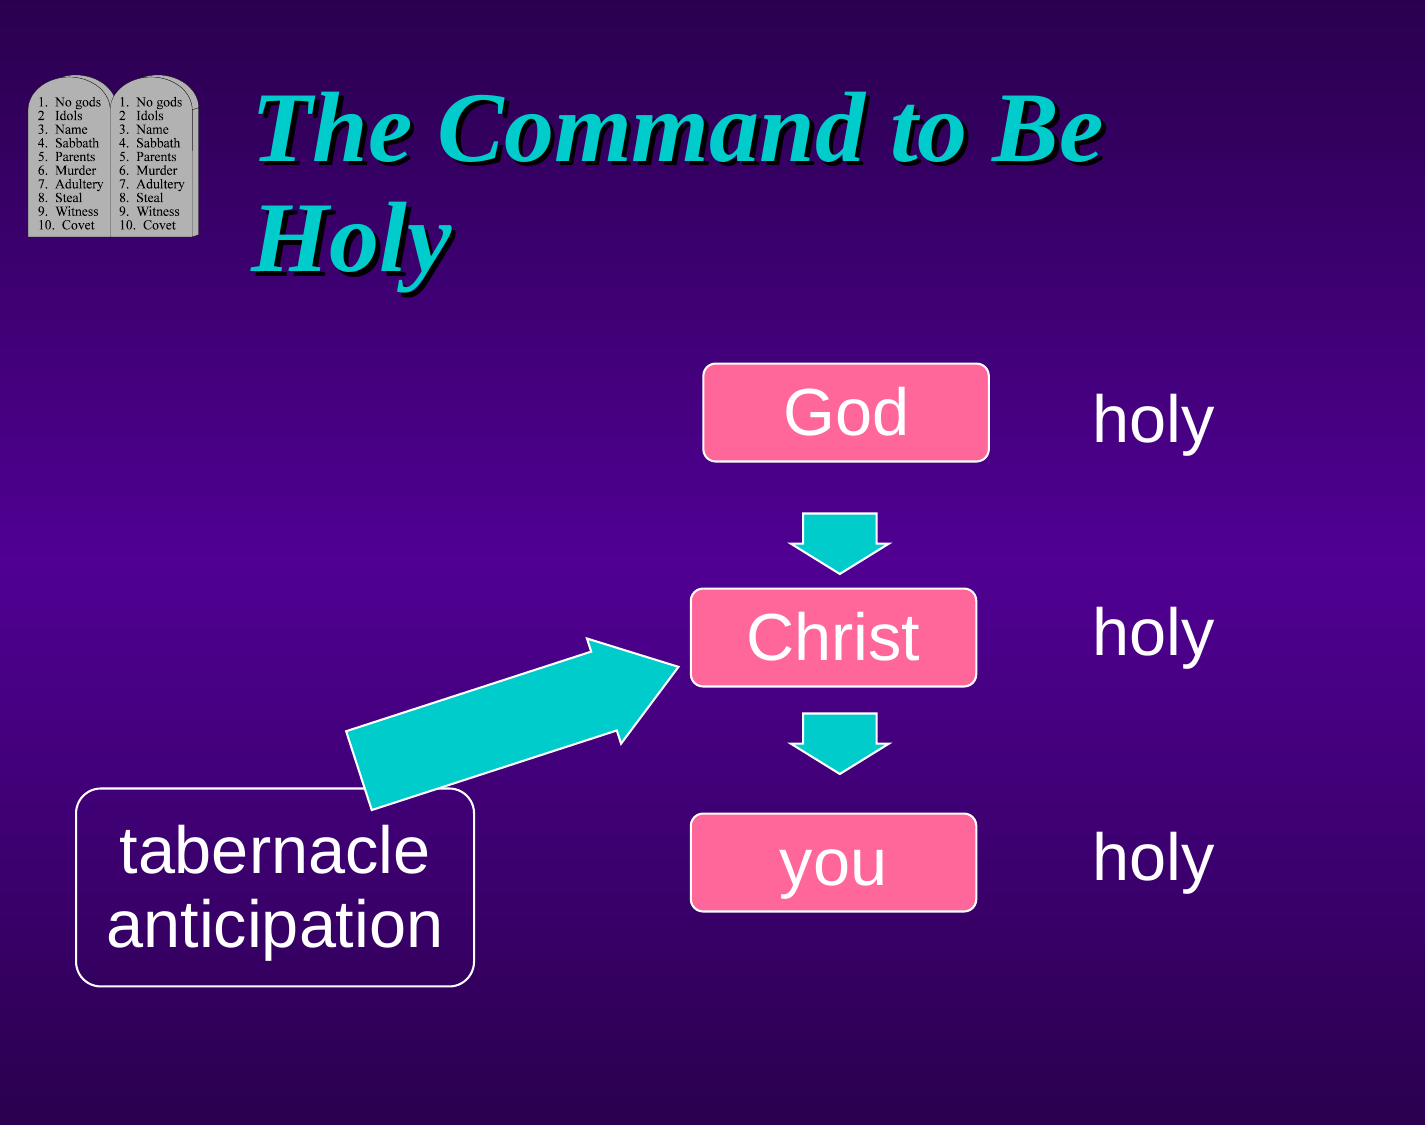

# The Command to Be Holy
God
holy
holy
Christ
tabernacle
anticipation
holy
you